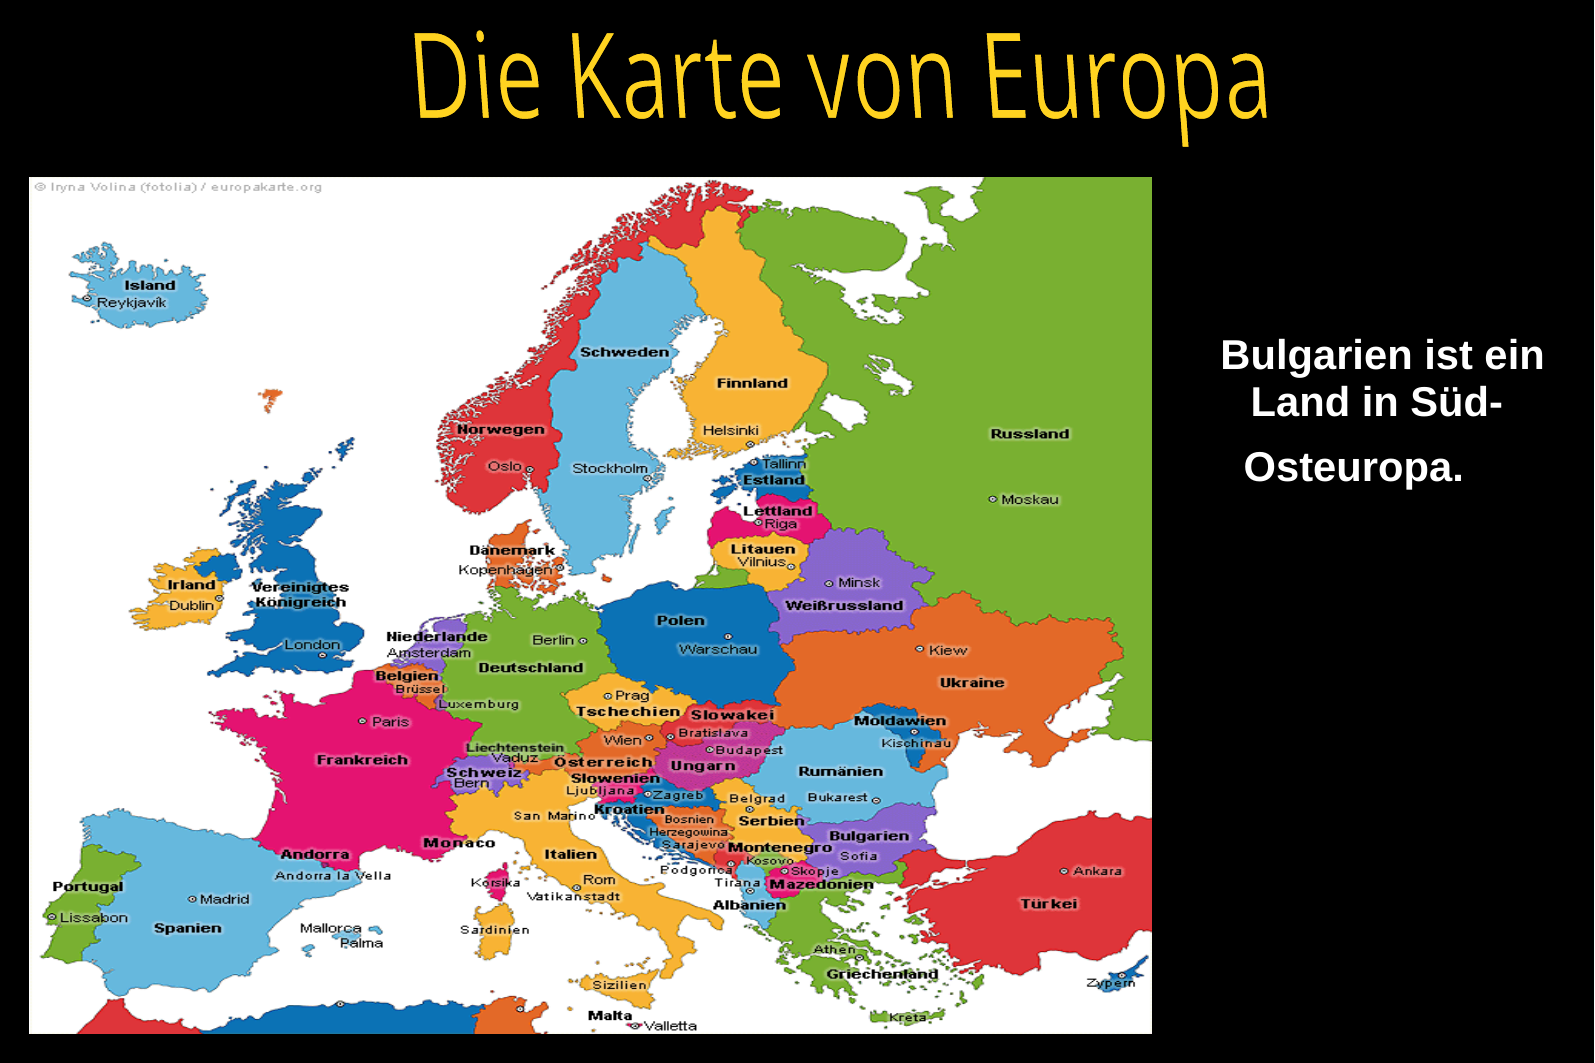

Die Karte von Europa
 Bulgarien ist ein Land in Süd- Osteuropa.